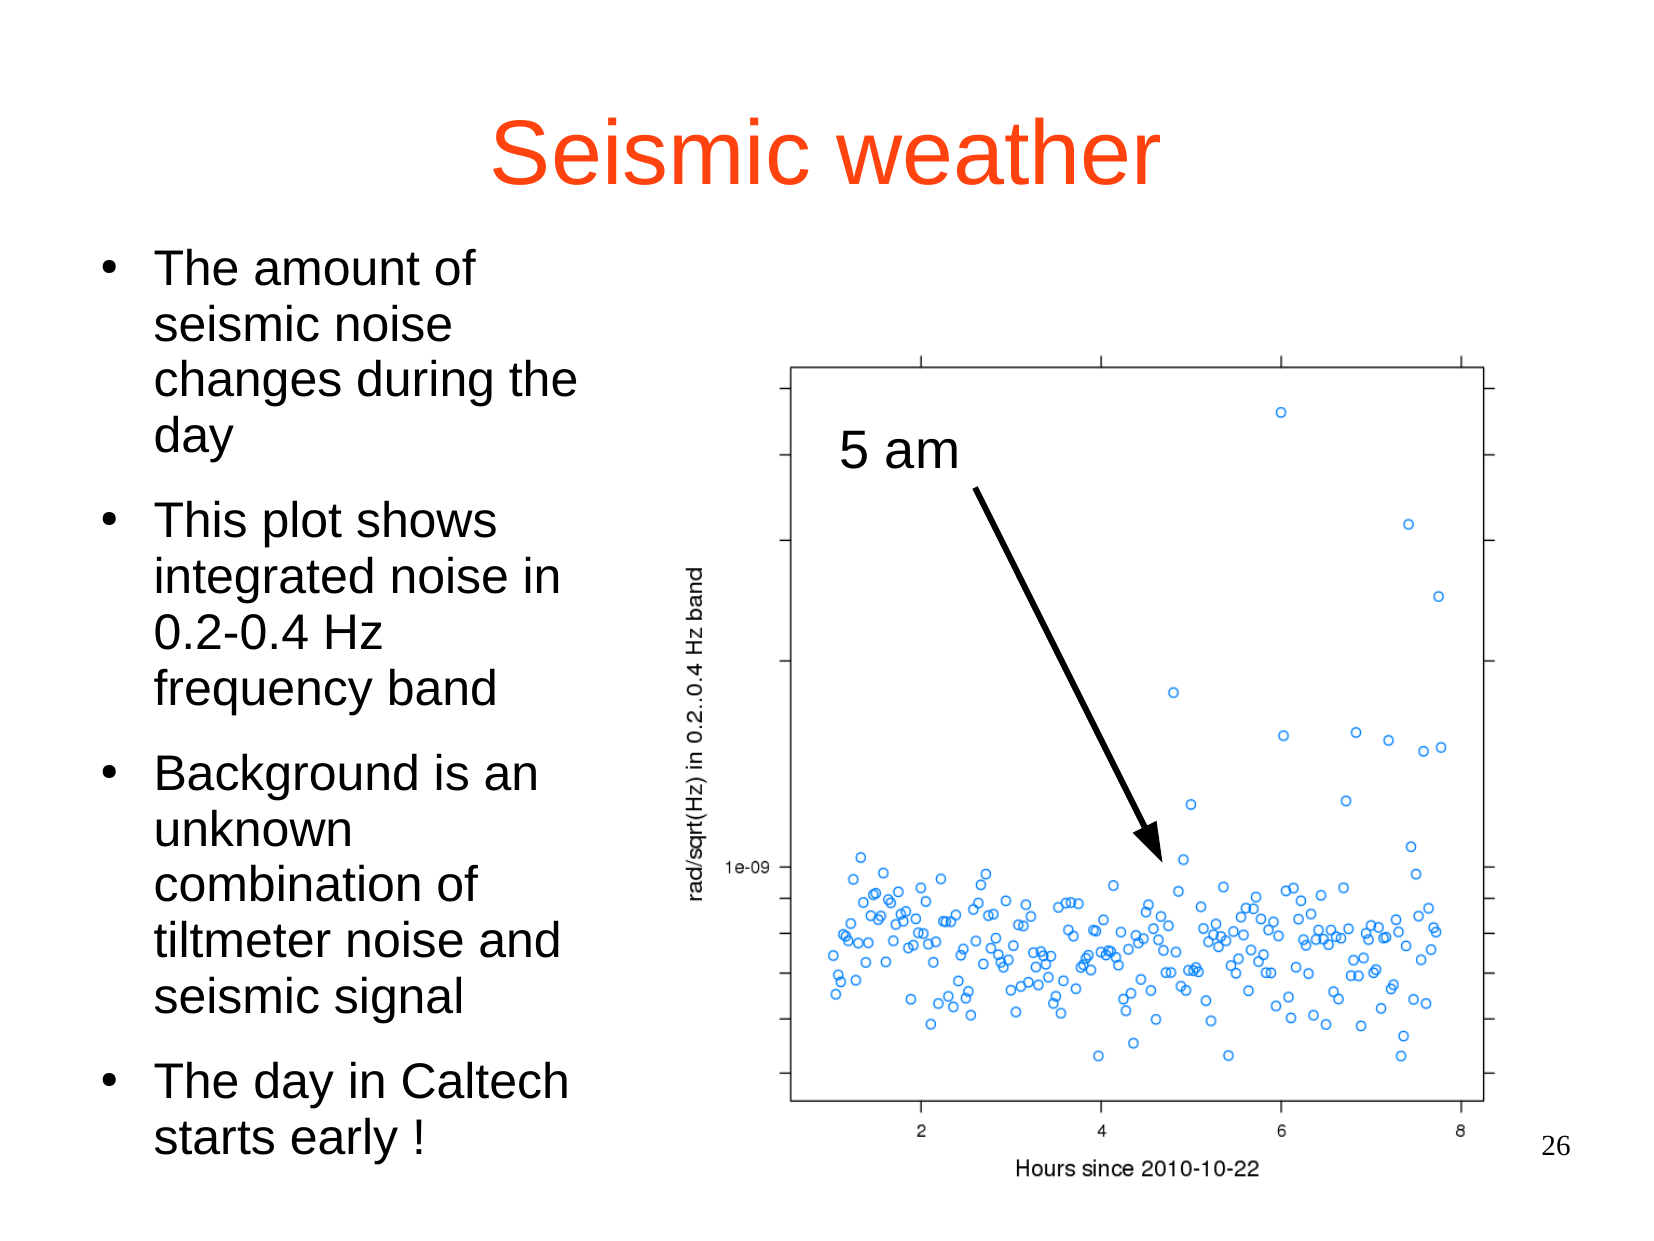

# Seismic weather
The amount of seismic noise changes during the day
This plot shows integrated noise in 0.2-0.4 Hz frequency band
Background is an unknown combination of tiltmeter noise and seismic signal
The day in Caltech starts early !
5 am
26